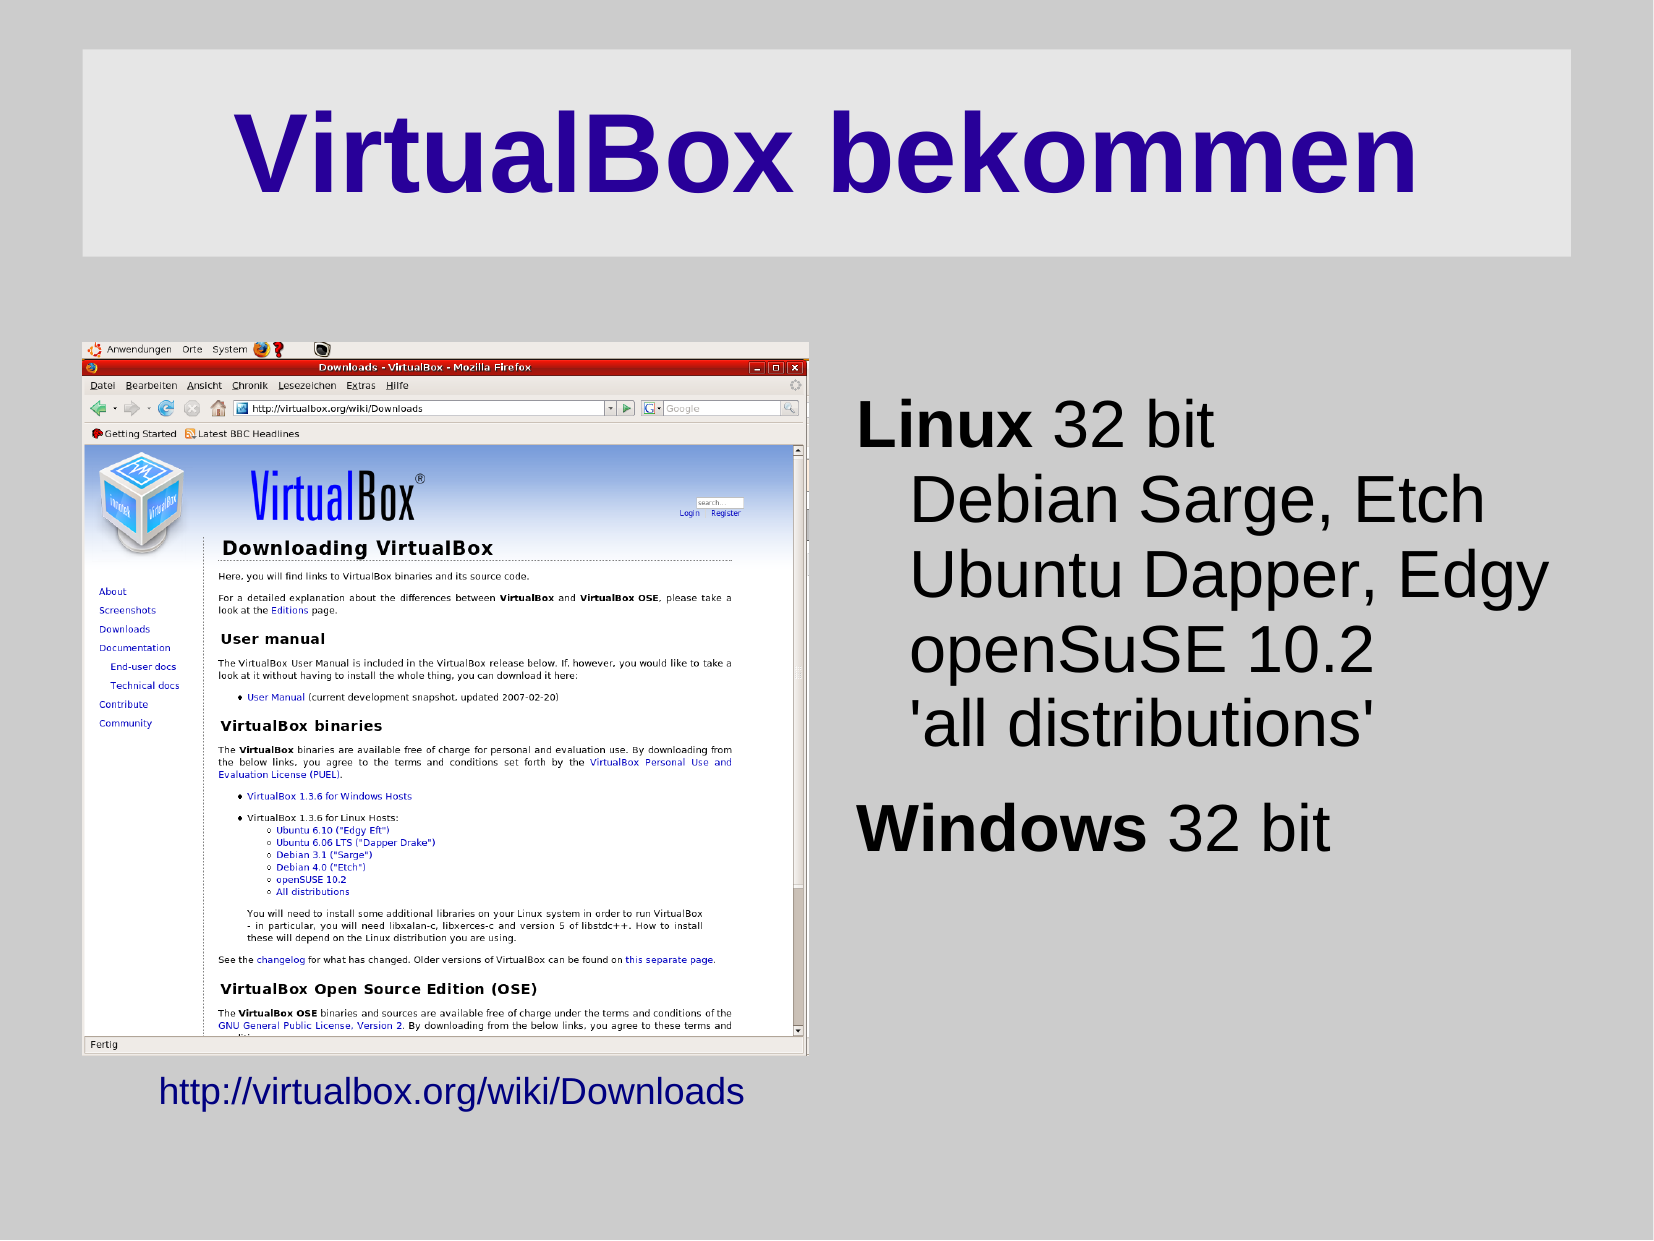

# VirtualBox bekommen
Linux 32 bit
Debian Sarge, Etch
Ubuntu Dapper, Edgy
openSuSE 10.2
'all distributions'
Windows 32 bit
http://virtualbox.org/wiki/Downloads